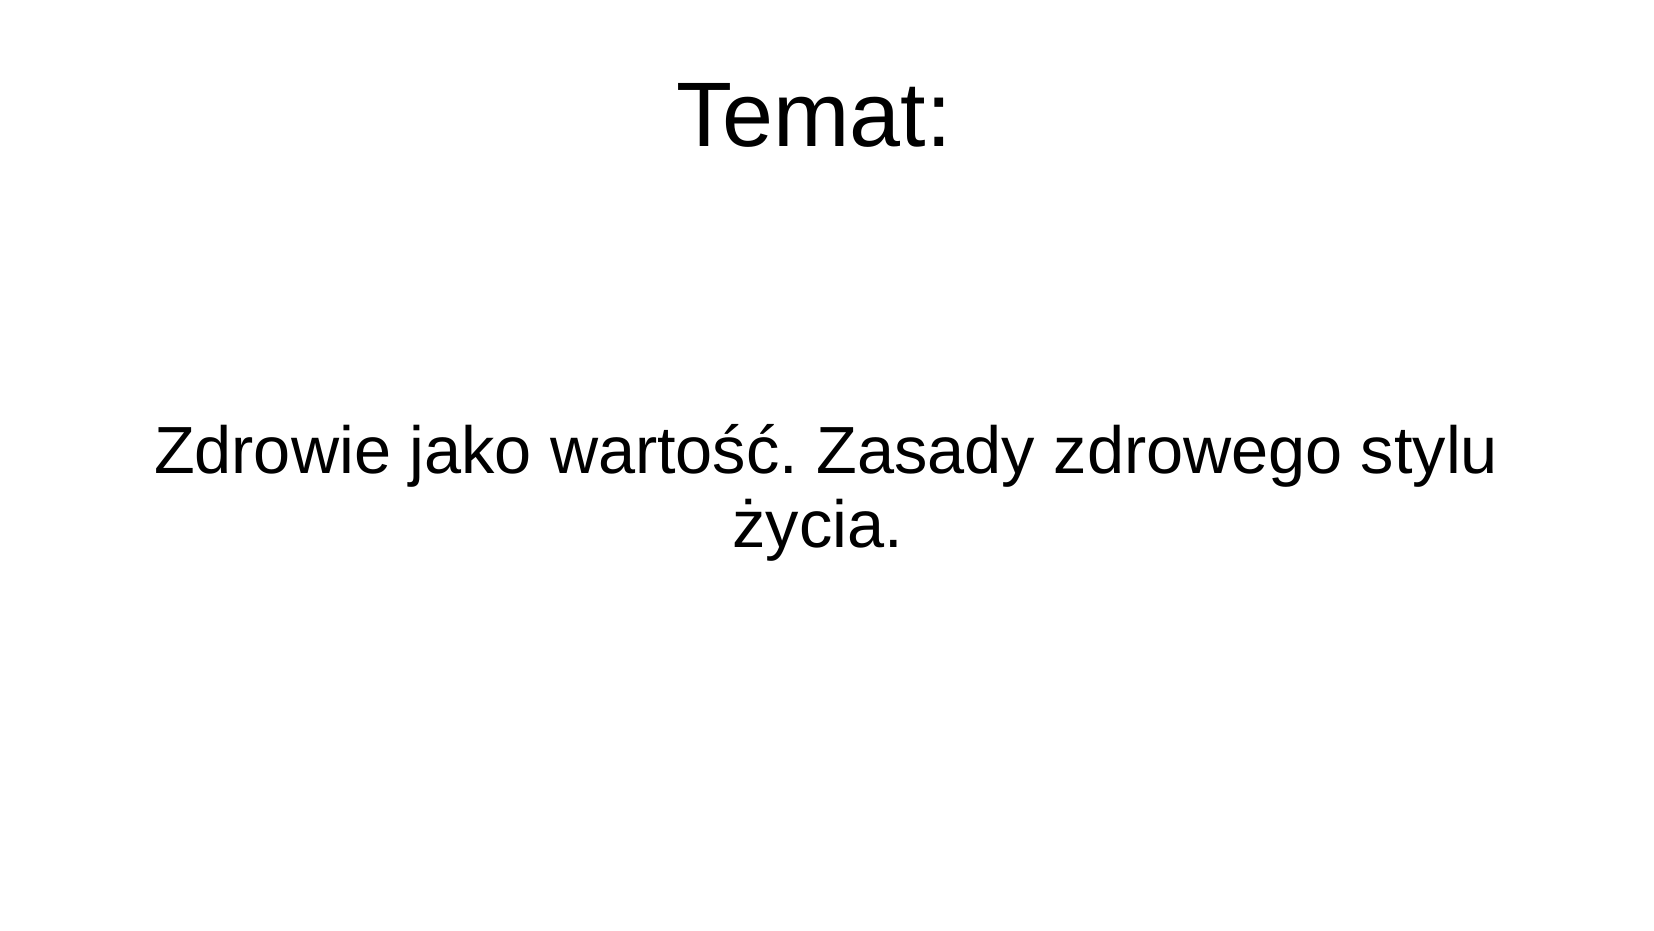

# Temat:
Zdrowie jako wartość. Zasady zdrowego stylu życia.